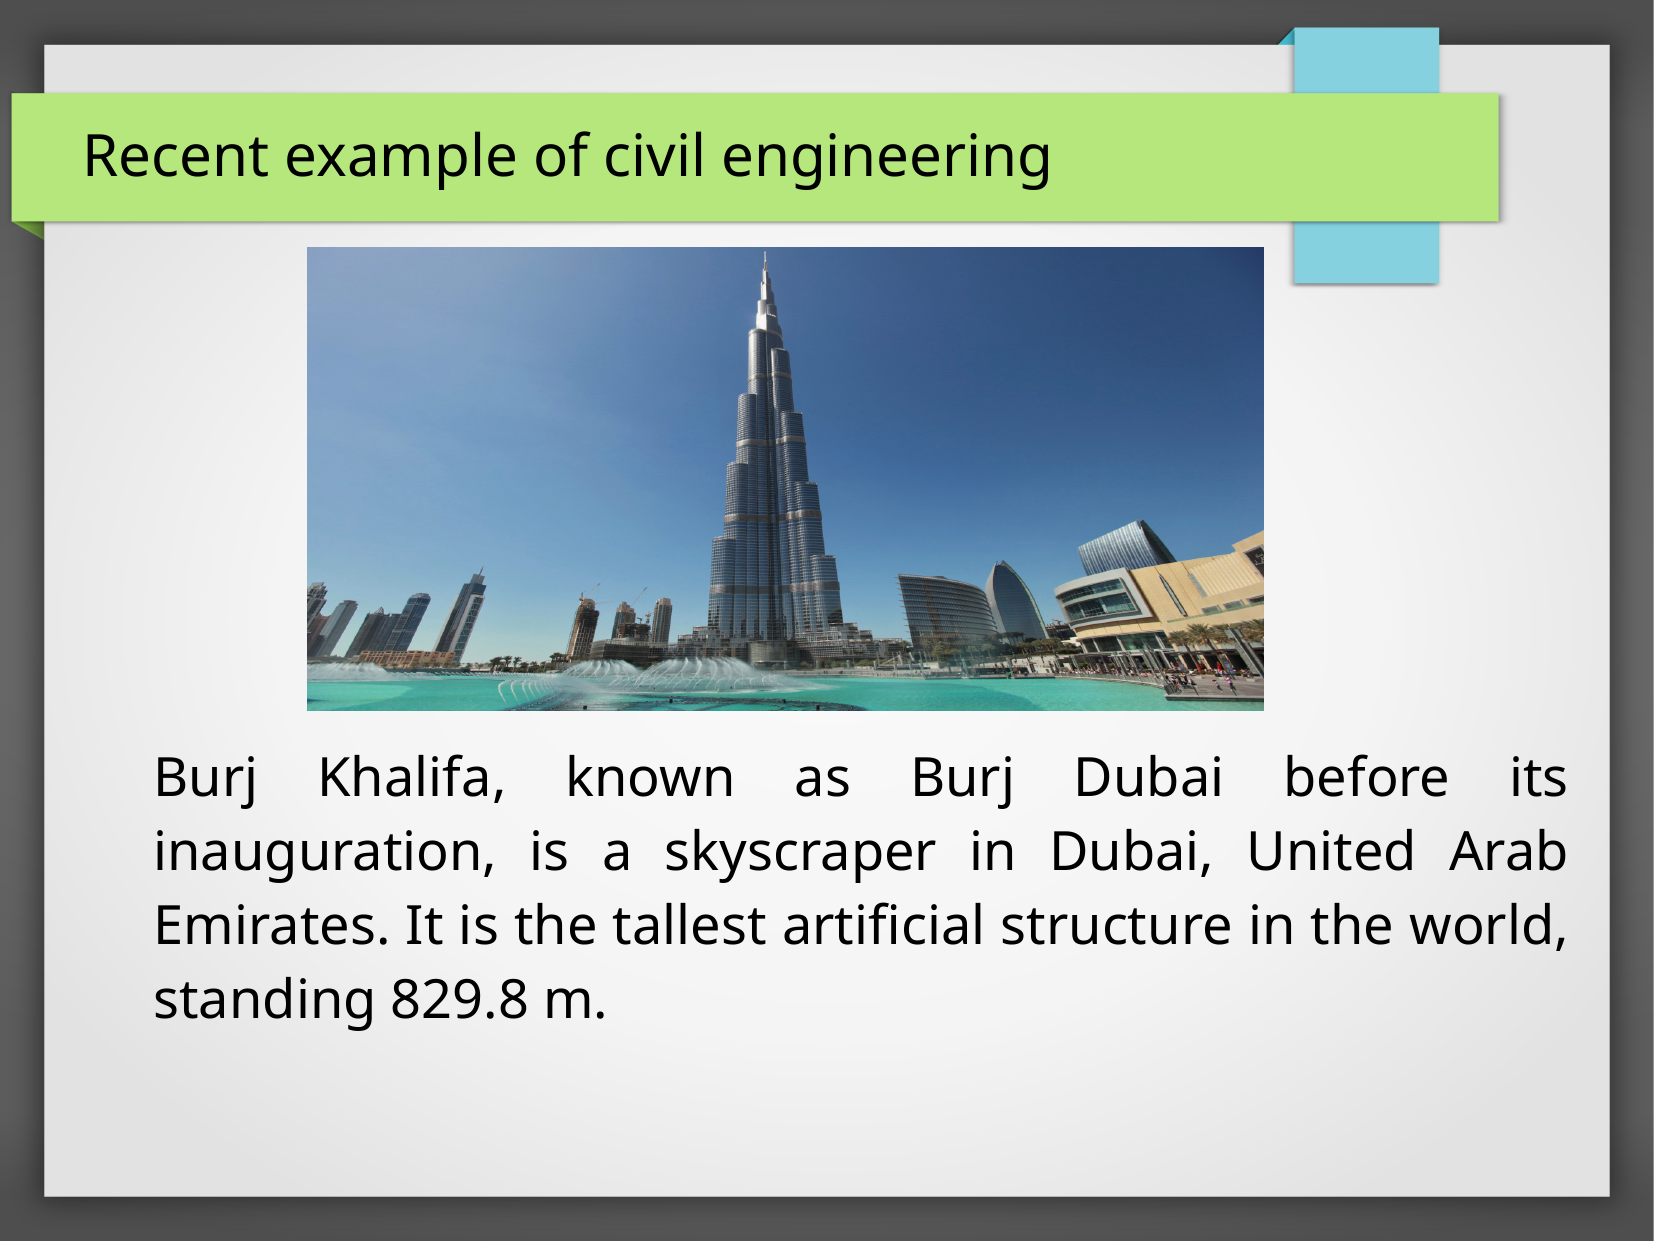

# Recent example of civil engineering
Burj Khalifa, known as Burj Dubai before its inauguration, is a skyscraper in Dubai, United Arab Emirates. It is the tallest artificial structure in the world, standing 829.8 m.